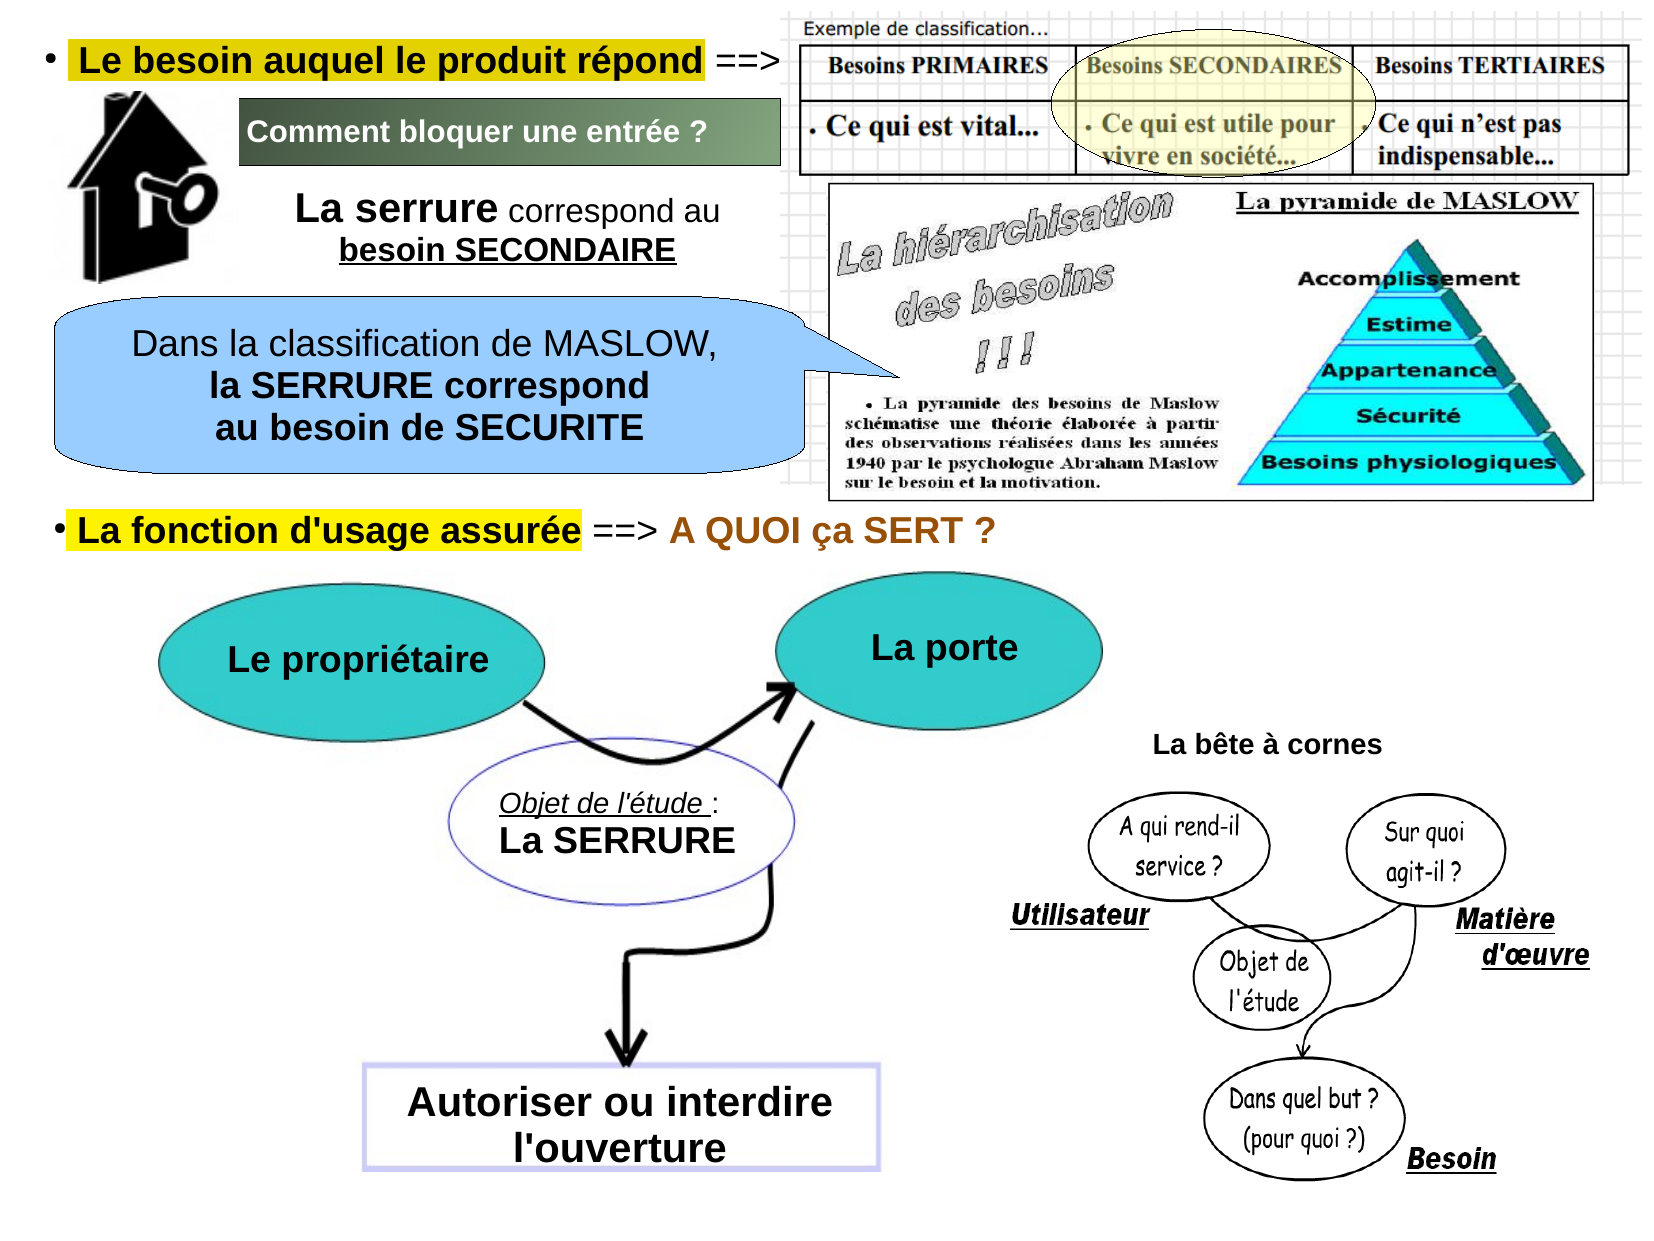

Le besoin auquel le produit répond ==>
- Comment bloquer une entrée ?
La serrure correspond au besoin SECONDAIRE
Dans la classification de MASLOW,
 la SERRURE correspond
au besoin de SECURITE
 La fonction d'usage assurée ==> A QUOI ça SERT ?
La porte
Le propriétaire
La bête à cornes
Objet de l'étude :
La SERRURE
Autoriser ou interdire l'ouverture